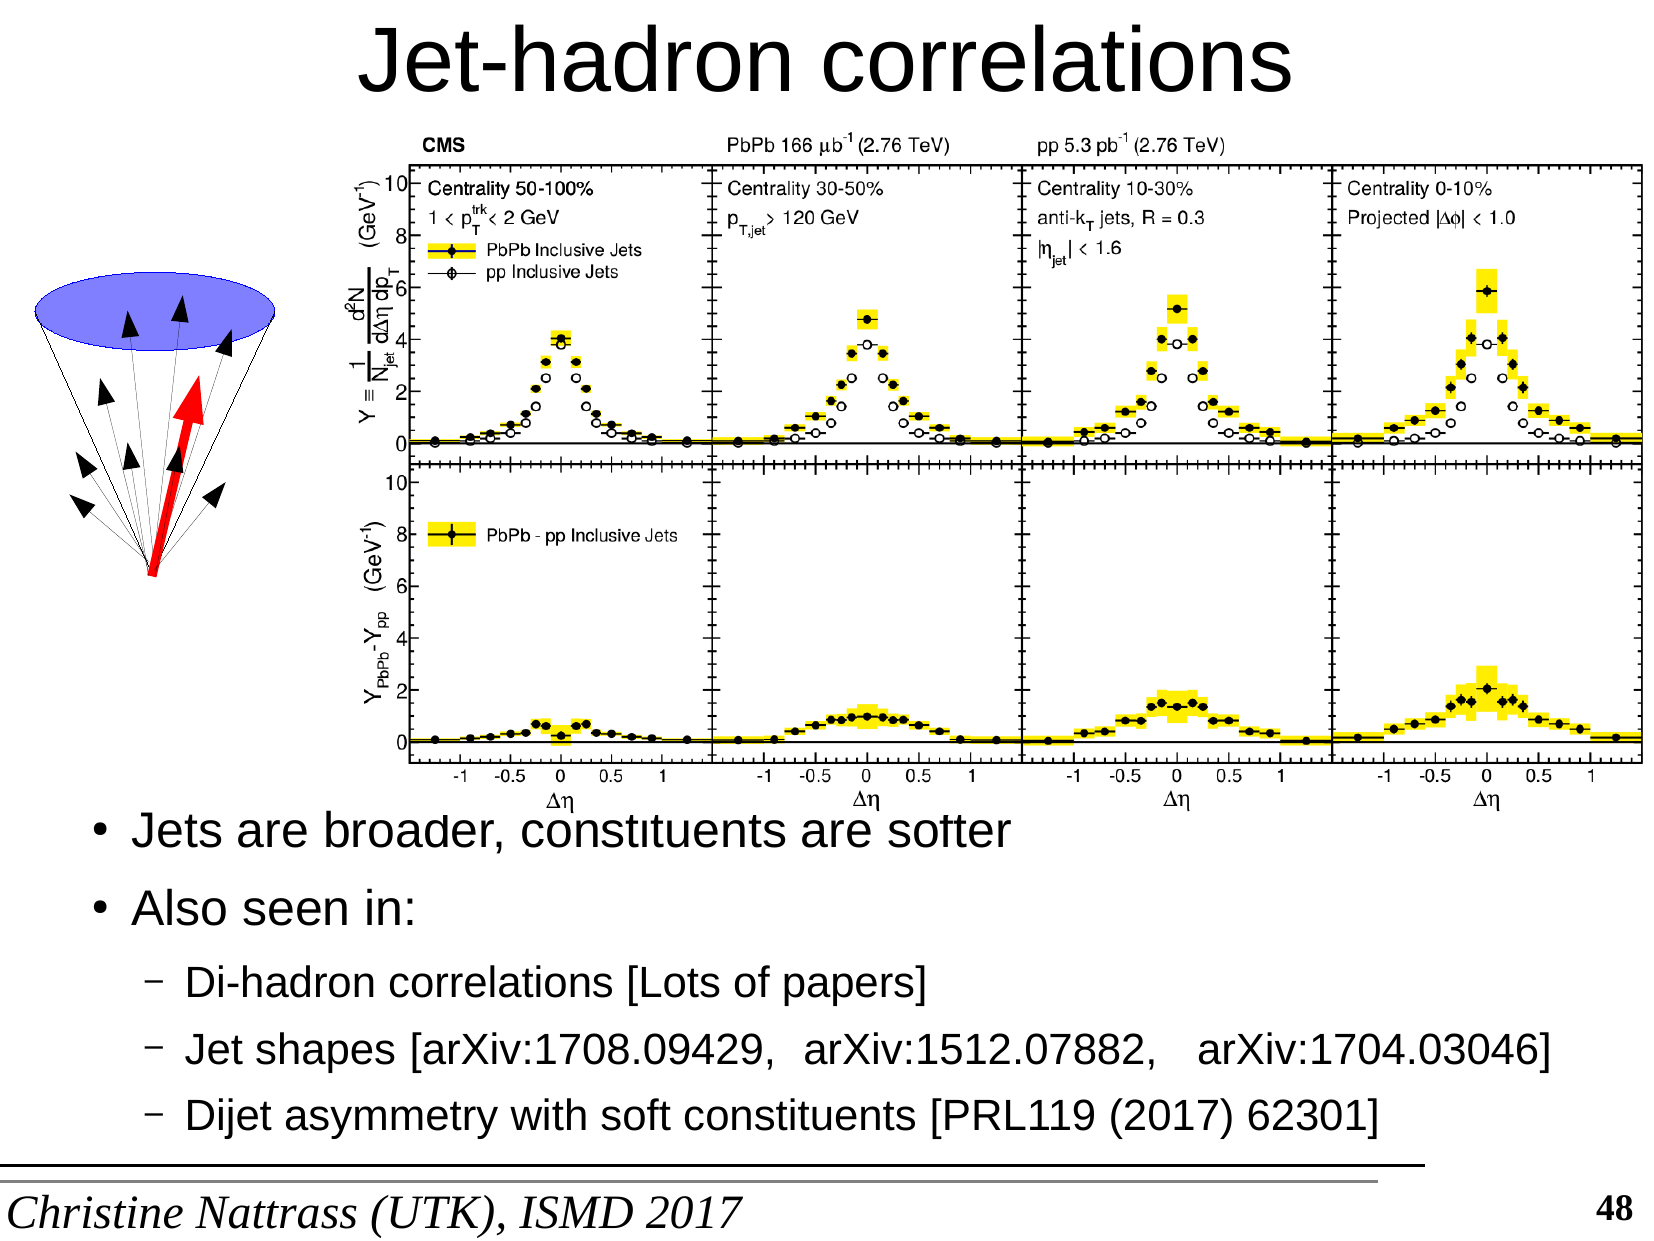

# Jet-hadron correlations
Jets are broader, constituents are softer
Also seen in:
Di-hadron correlations [Lots of papers]
Jet shapes 	[arXiv:1708.09429, 	arXiv:1512.07882,	arXiv:1704.03046]
Dijet asymmetry with soft constituents [PRL119 (2017) 62301]